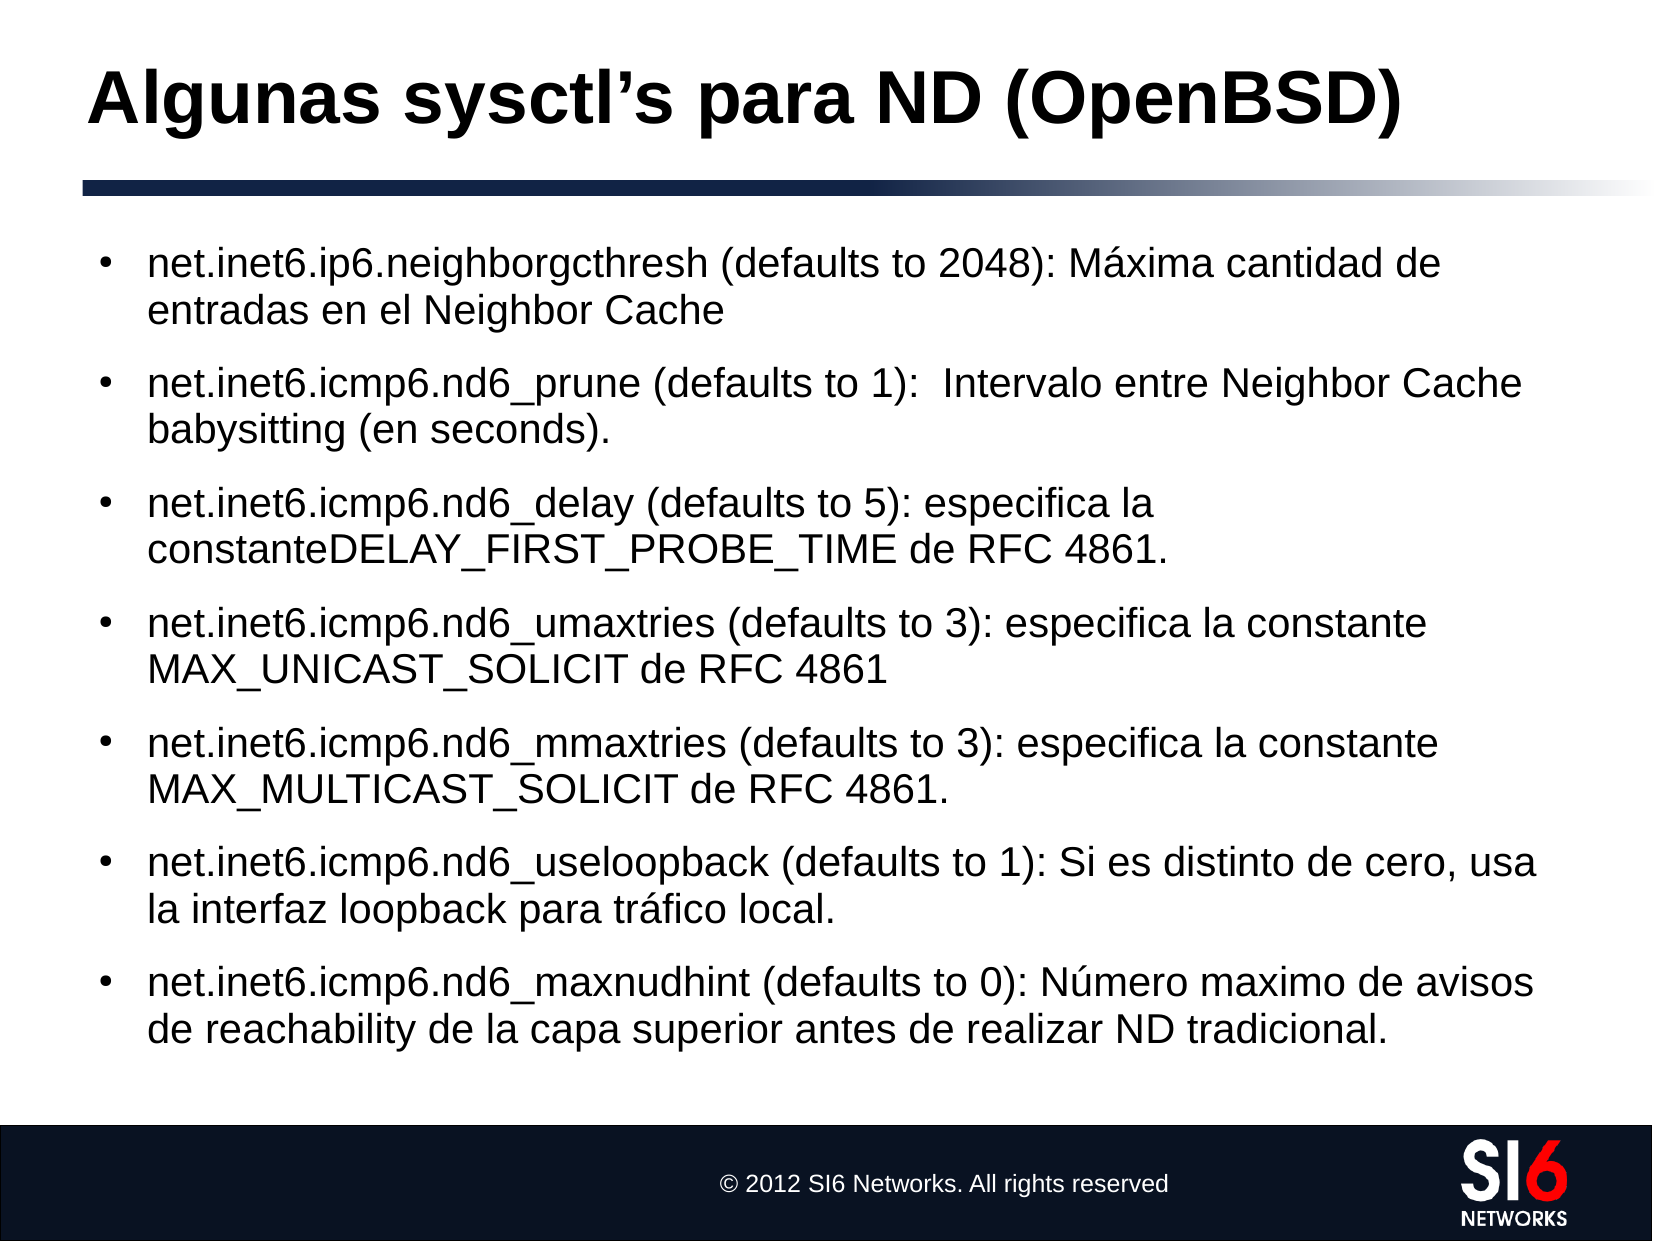

# Algunas sysctl’s para ND (OpenBSD)
net.inet6.ip6.neighborgcthresh (defaults to 2048): Máxima cantidad de entradas en el Neighbor Cache
net.inet6.icmp6.nd6_prune (defaults to 1): Intervalo entre Neighbor Cache babysitting (en seconds).
net.inet6.icmp6.nd6_delay (defaults to 5): especifica la constanteDELAY_FIRST_PROBE_TIME de RFC 4861.
net.inet6.icmp6.nd6_umaxtries (defaults to 3): especifica la constante MAX_UNICAST_SOLICIT de RFC 4861
net.inet6.icmp6.nd6_mmaxtries (defaults to 3): especifica la constante MAX_MULTICAST_SOLICIT de RFC 4861.
net.inet6.icmp6.nd6_useloopback (defaults to 1): Si es distinto de cero, usa la interfaz loopback para tráfico local.
net.inet6.icmp6.nd6_maxnudhint (defaults to 0): Número maximo de avisos de reachability de la capa superior antes de realizar ND tradicional.